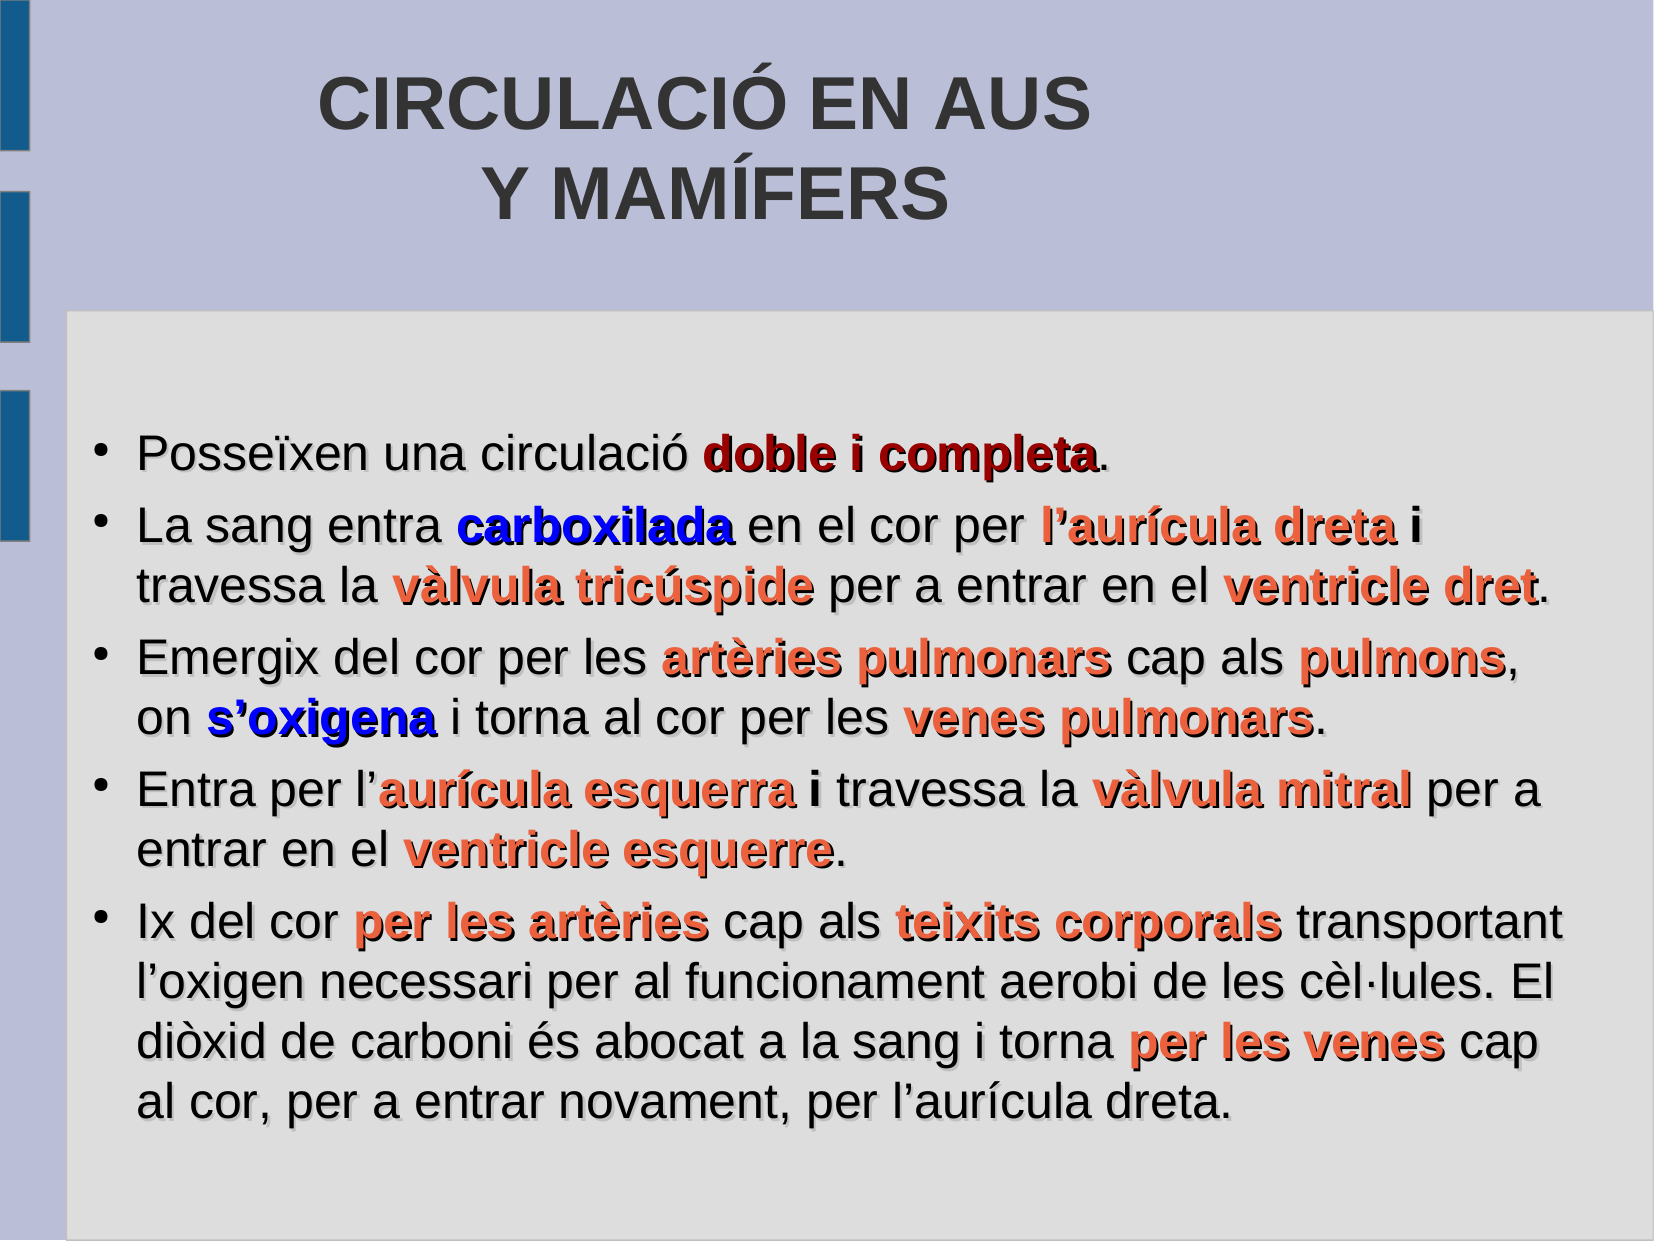

CIRCULACIÓ EN AUS
Y MAMÍFERS
Posseïxen una circulació doble i completa.
La sang entra carboxilada en el cor per l’aurícula dreta i travessa la vàlvula tricúspide per a entrar en el ventricle dret.
Emergix del cor per les artèries pulmonars cap als pulmons, on s’oxigena i torna al cor per les venes pulmonars.
Entra per l’aurícula esquerra i travessa la vàlvula mitral per a entrar en el ventricle esquerre.
Ix del cor per les artèries cap als teixits corporals transportant l’oxigen necessari per al funcionament aerobi de les cèl·lules. El diòxid de carboni és abocat a la sang i torna per les venes cap al cor, per a entrar novament, per l’aurícula dreta.